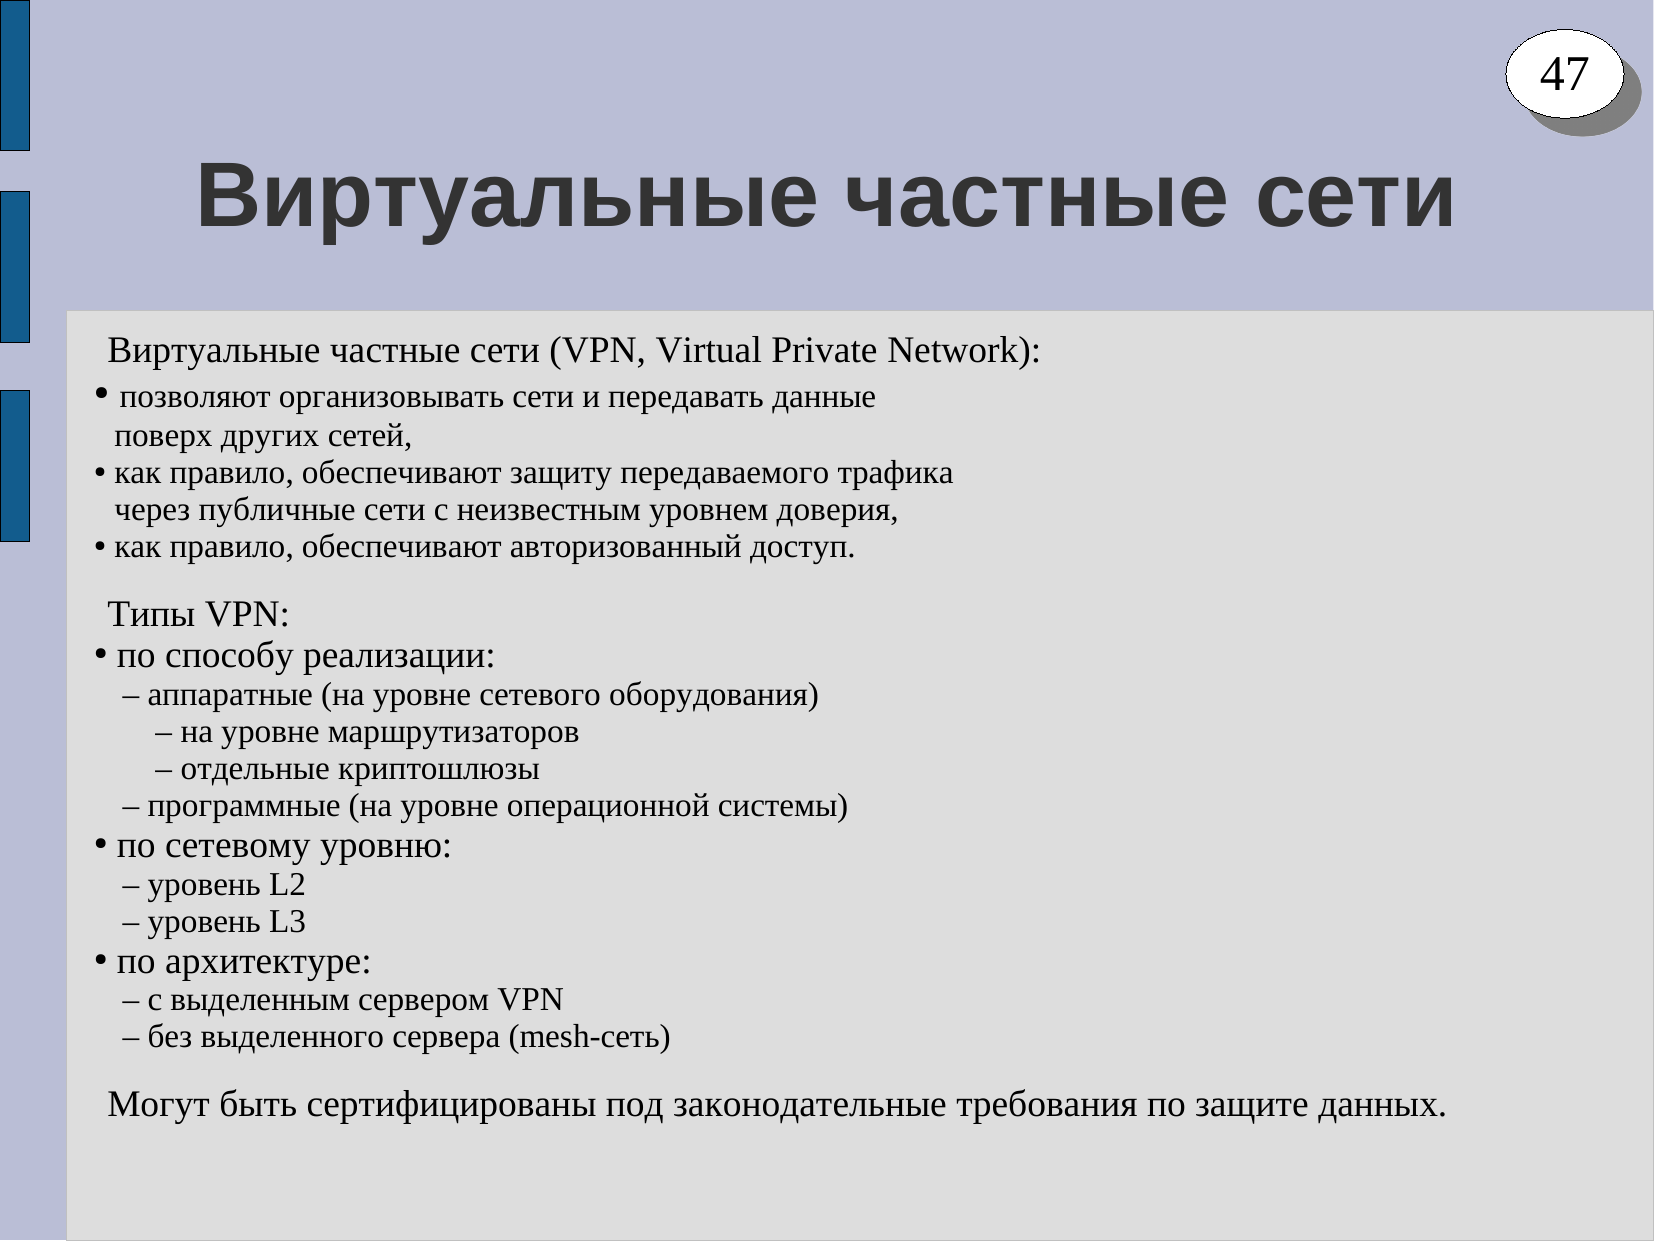

47
# Виртуальные частные сети
Виртуальные частные сети (VPN, Virtual Private Network):
 позволяют организовывать сети и передавать данные
 поверх других сетей,
 как правило, обеспечивают защиту передаваемого трафика
 через публичные сети с неизвестным уровнем доверия,
 как правило, обеспечивают авторизованный доступ.
Типы VPN:
 по способу реализации:
 – аппаратные (на уровне сетевого оборудования)
 – на уровне маршрутизаторов
 – отдельные криптошлюзы
 – программные (на уровне операционной системы)
 по сетевому уровню:
 – уровень L2
 – уровень L3
 по архитектуре:
 – с выделенным сервером VPN
 – без выделенного сервера (mesh-сеть)
Могут быть сертифицированы под законодательные требования по защите данных.